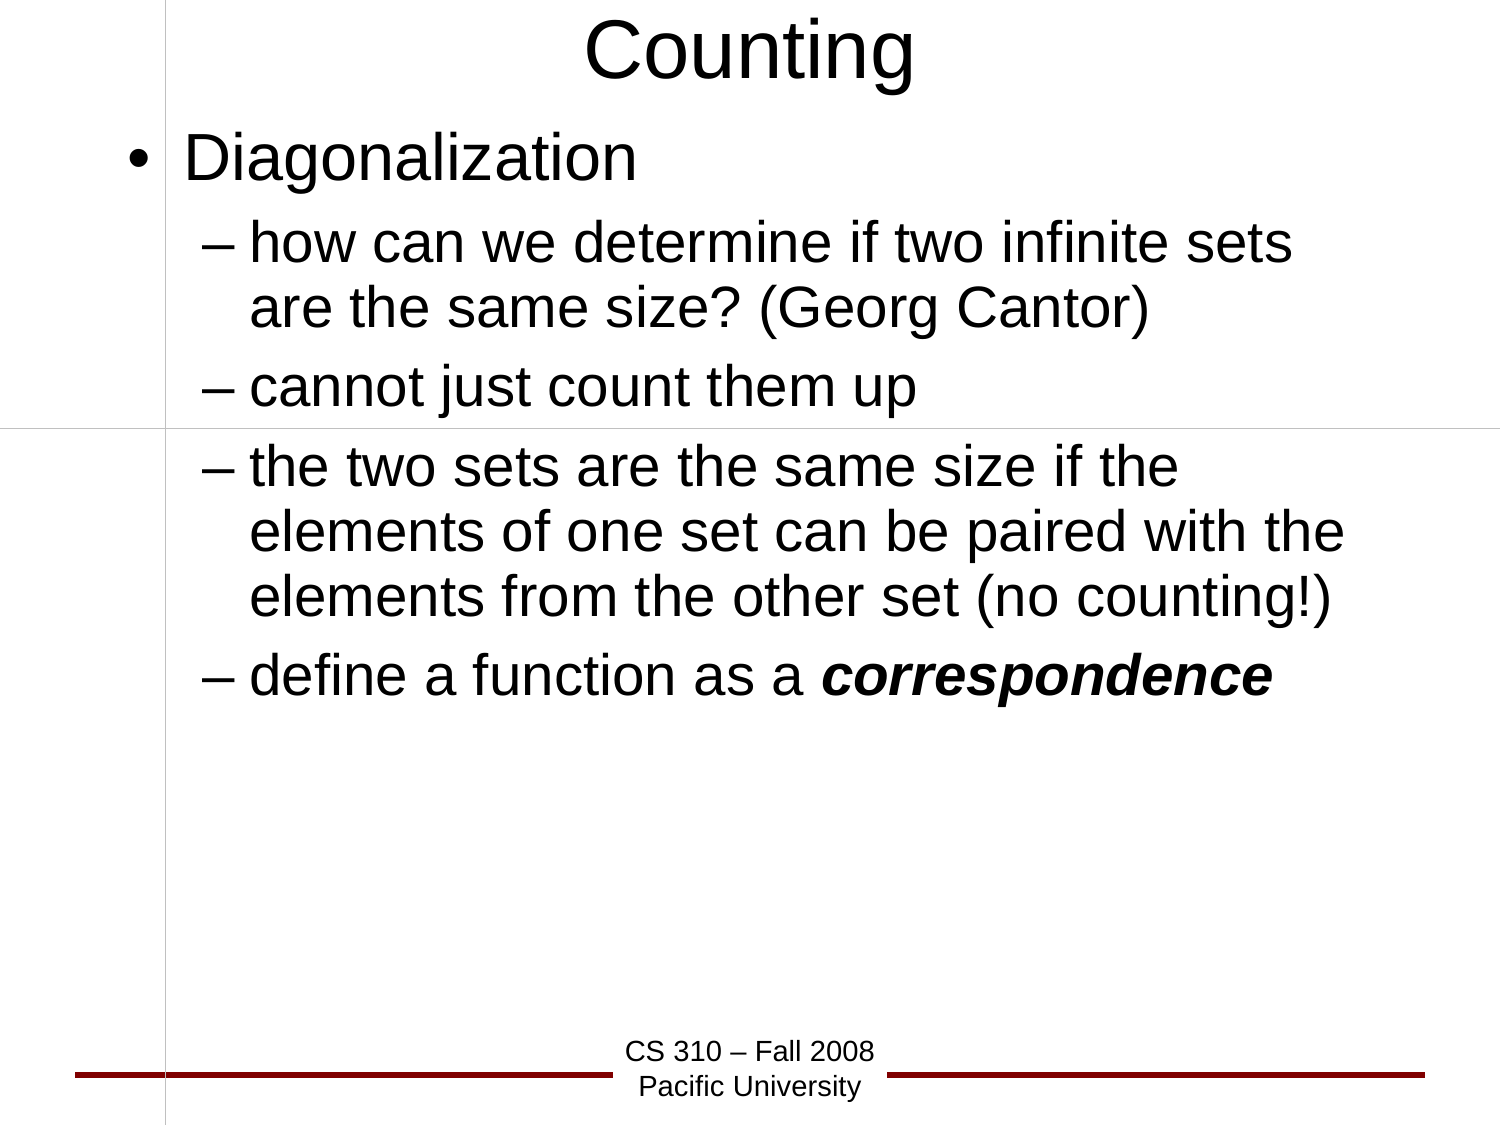

# Counting
Diagonalization
how can we determine if two infinite sets are the same size? (Georg Cantor)
cannot just count them up
the two sets are the same size if the elements of one set can be paired with the elements from the other set (no counting!)
define a function as a correspondence